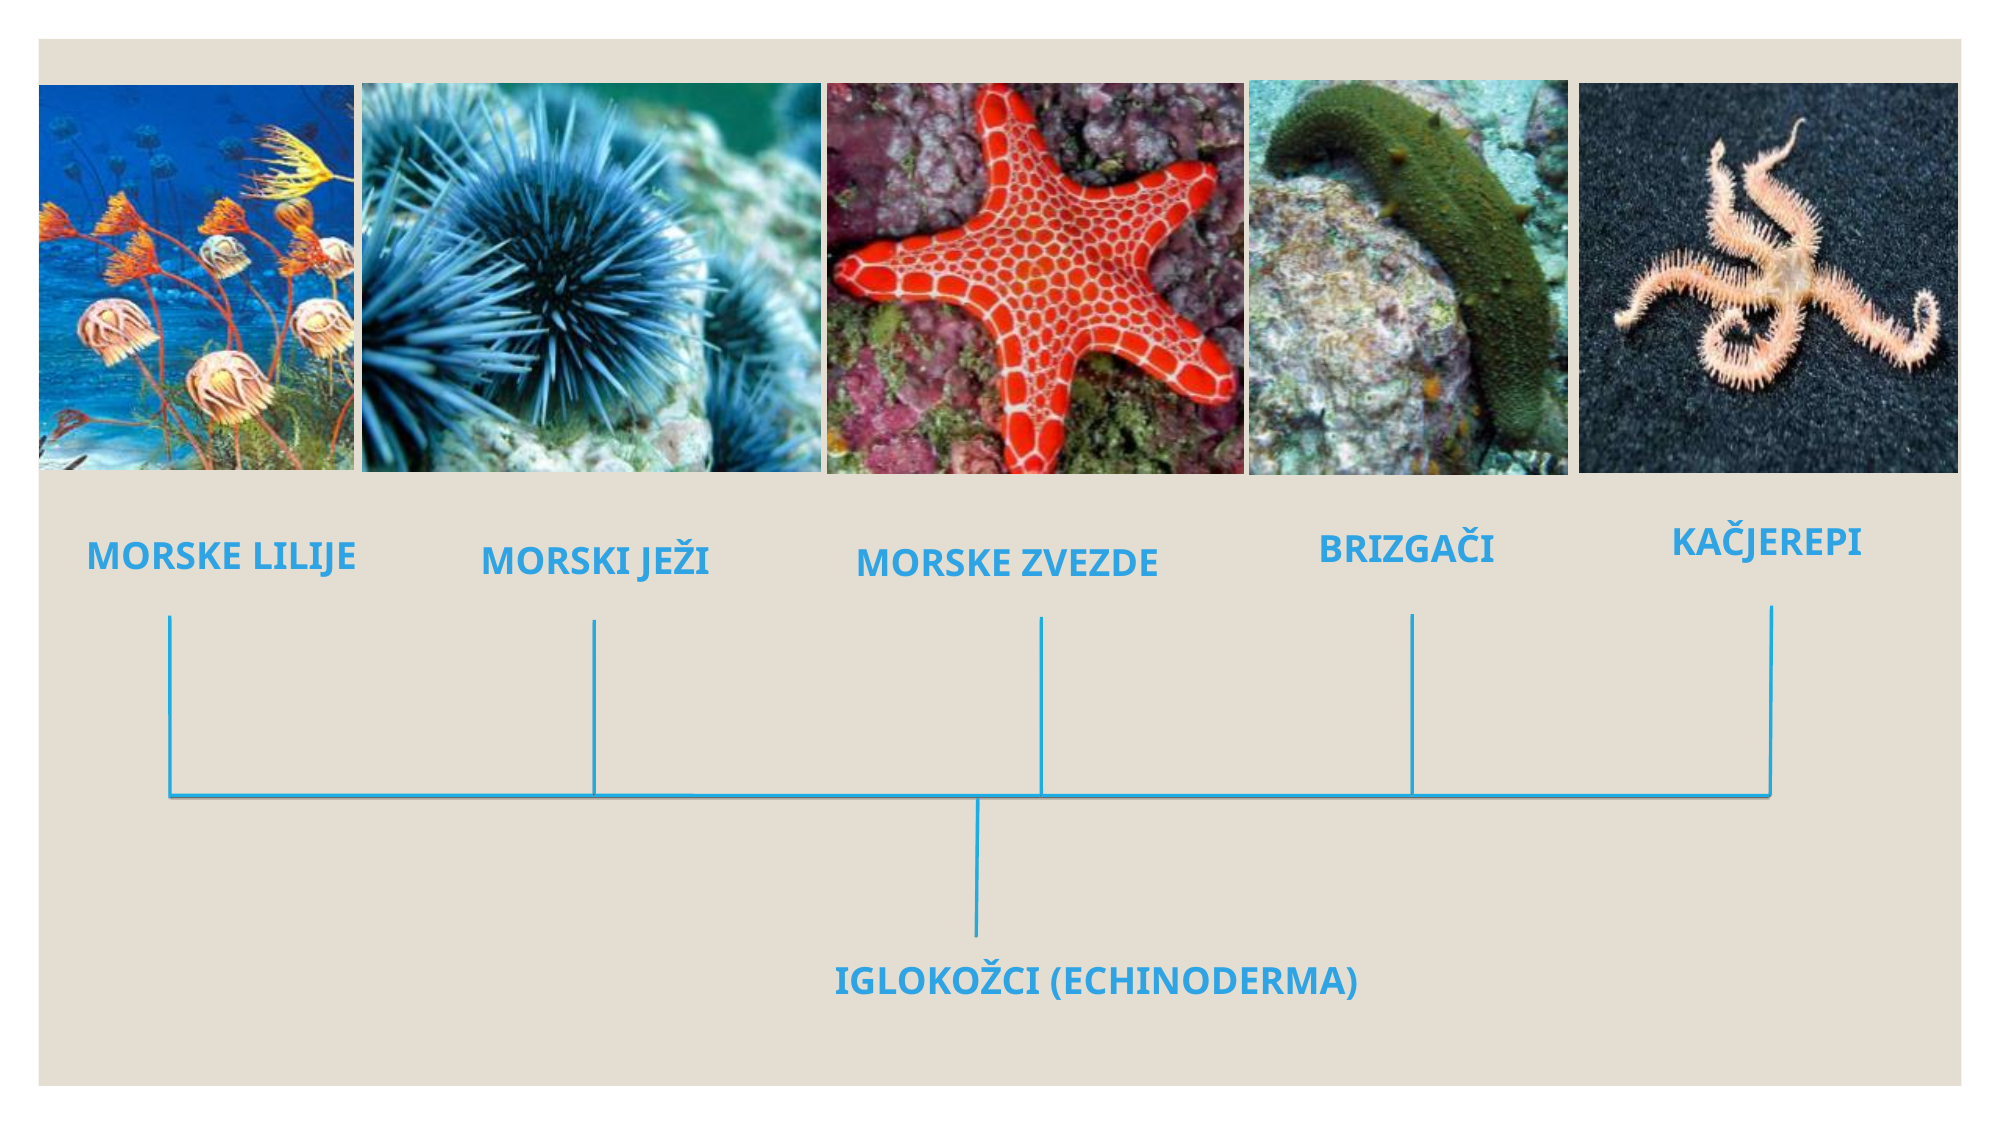

Kačjerepi
Brizgači
Morske lilije
Morski ježi
Morske zvezde
Iglokožci (Echinoderma)